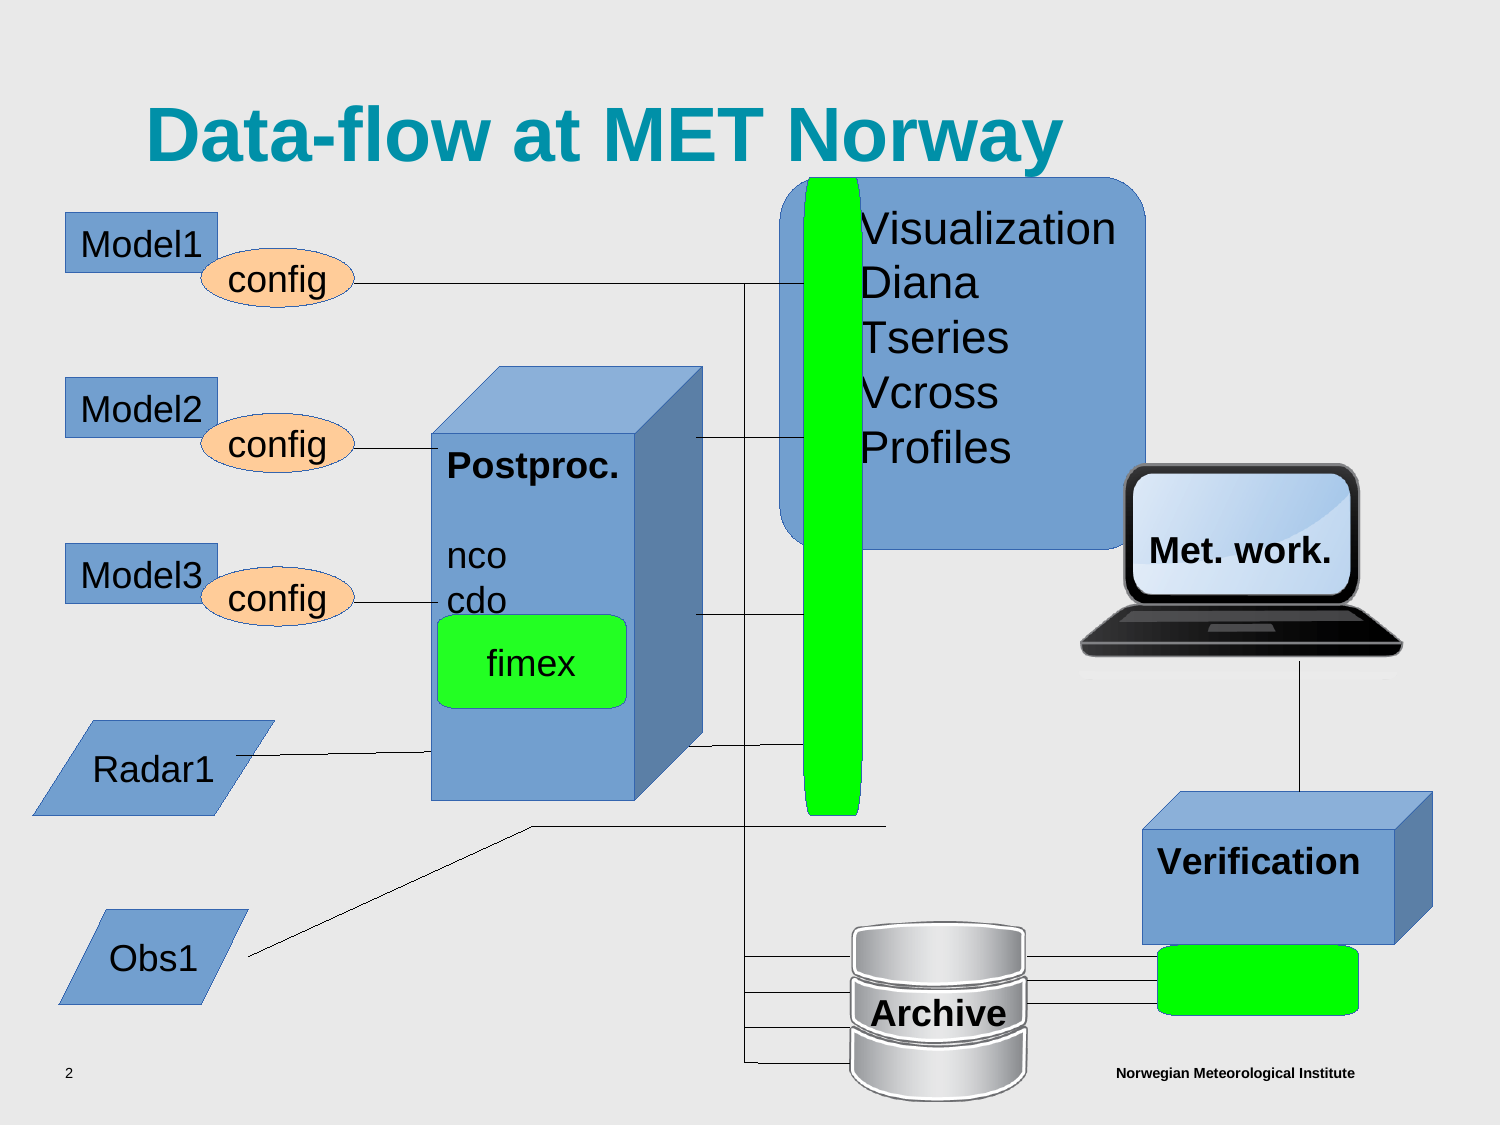

# Data-flow at MET Norway
 Visualization
 Diana
 Tseries
 Vcross
 Profiles
Model1
config
Postproc.
nco
cdo
...
Model2
config
Met. work.
Model3
config
fimex
Radar1
Verification
Obs1
Archive